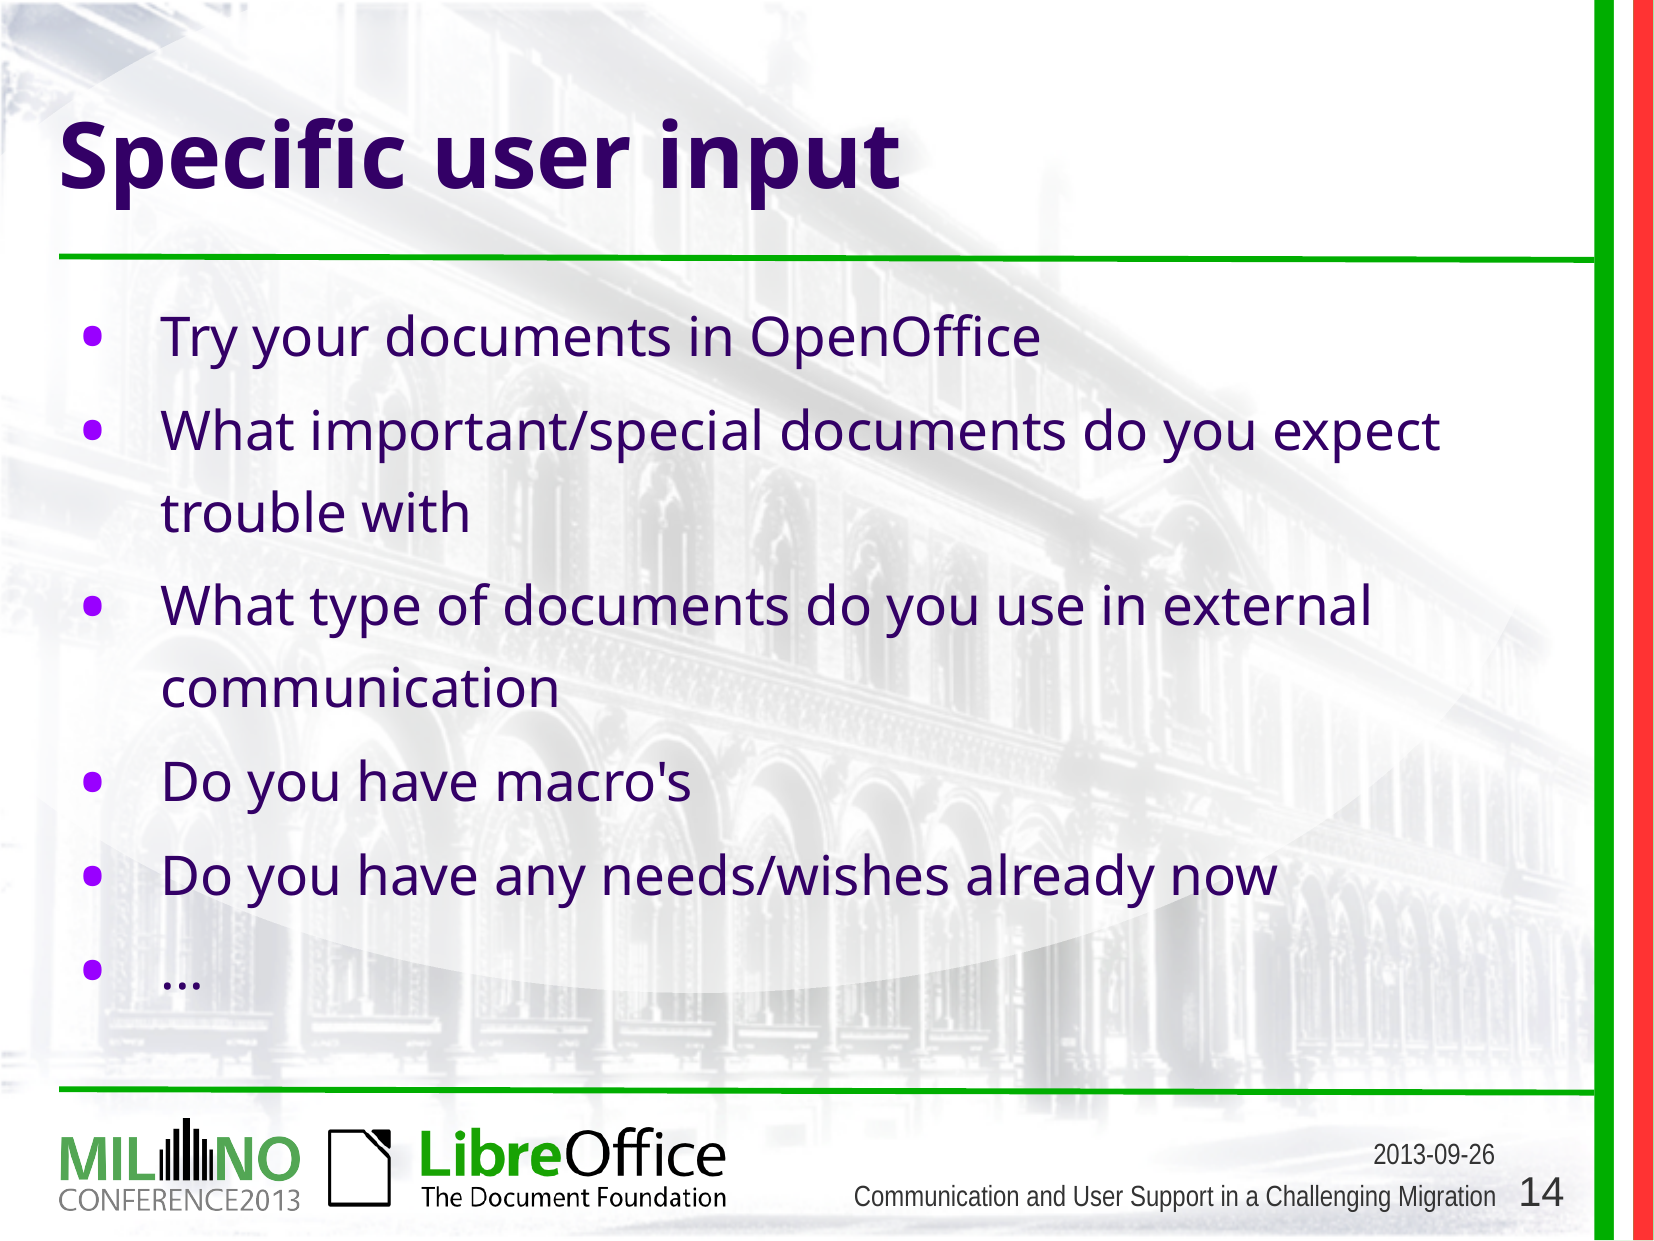

# Specific user input
Try your documents in OpenOffice
What important/special documents do you expect trouble with
What type of documents do you use in external communication
Do you have macro's
Do you have any needs/wishes already now
...
2013-09-26
14
Communication and User Support in a Challenging Migration